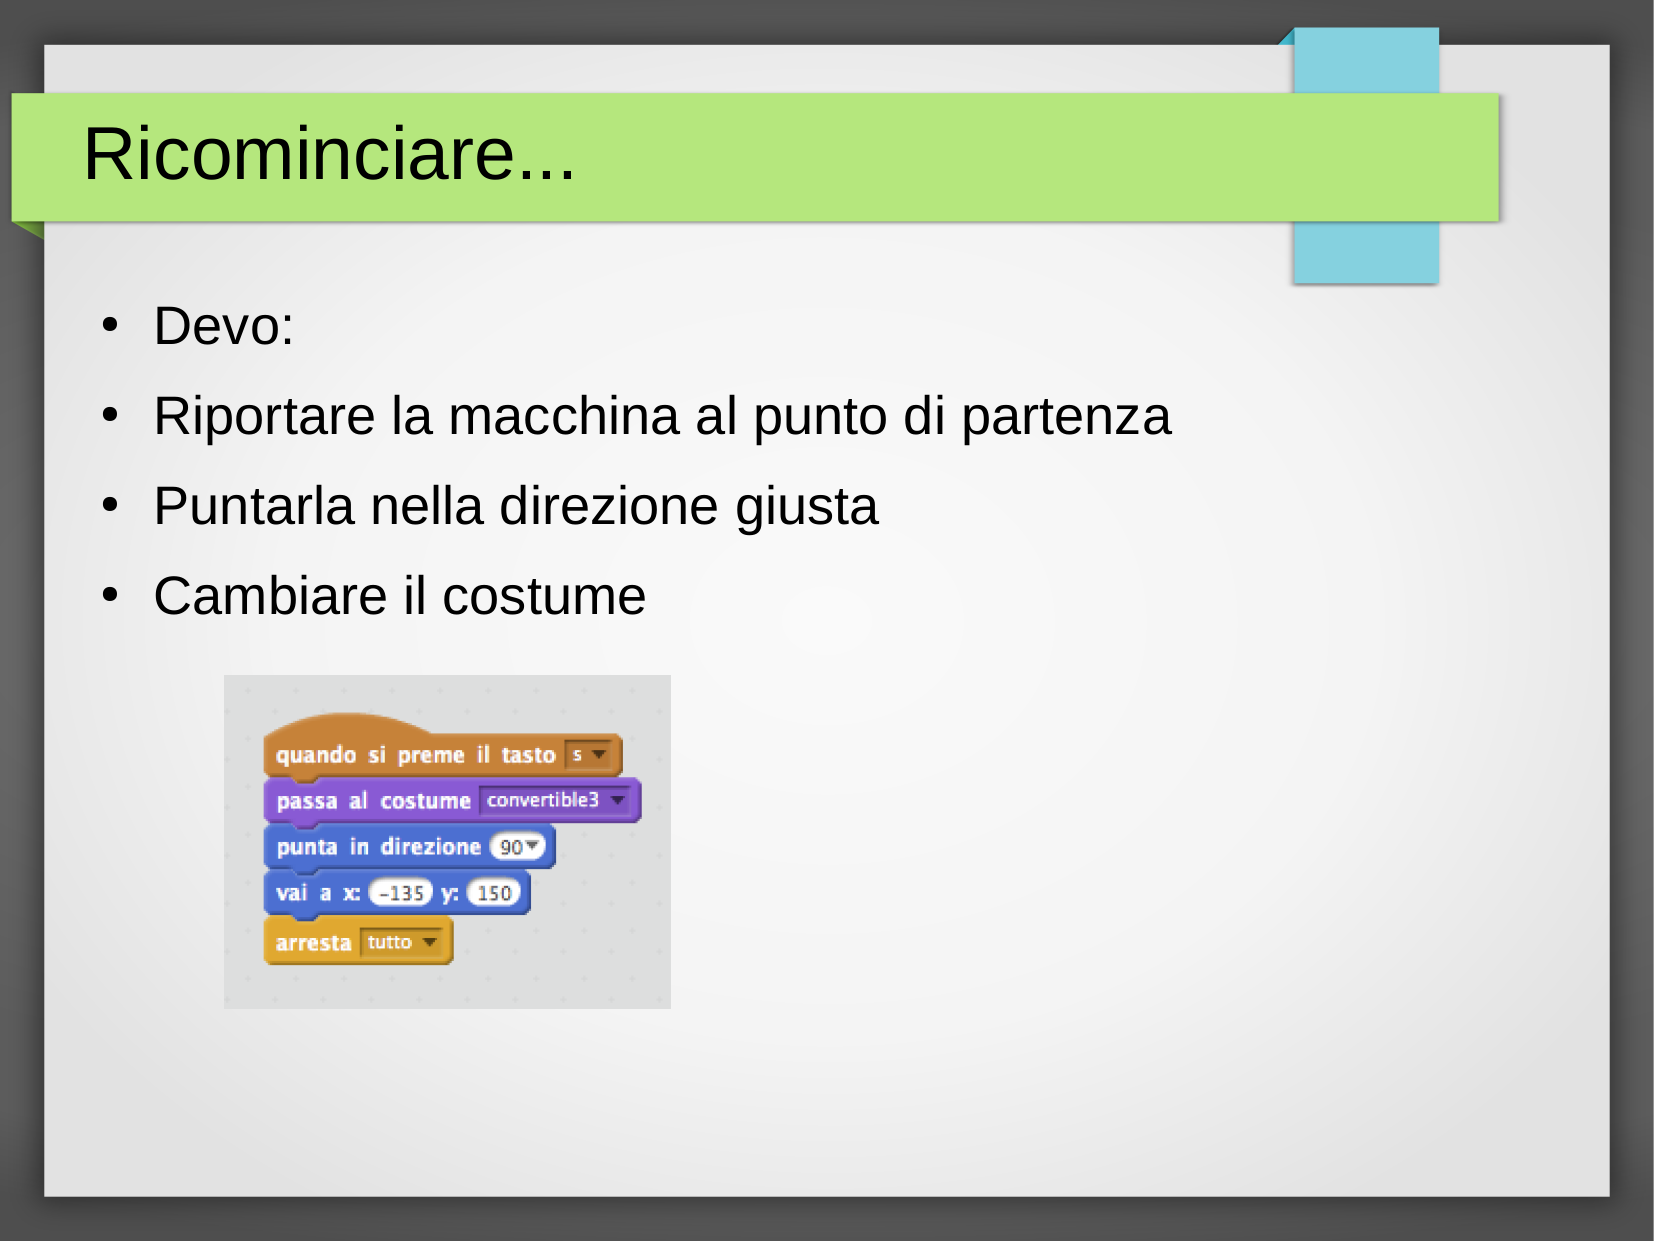

# Ricominciare...
Devo:
Riportare la macchina al punto di partenza
Puntarla nella direzione giusta
Cambiare il costume